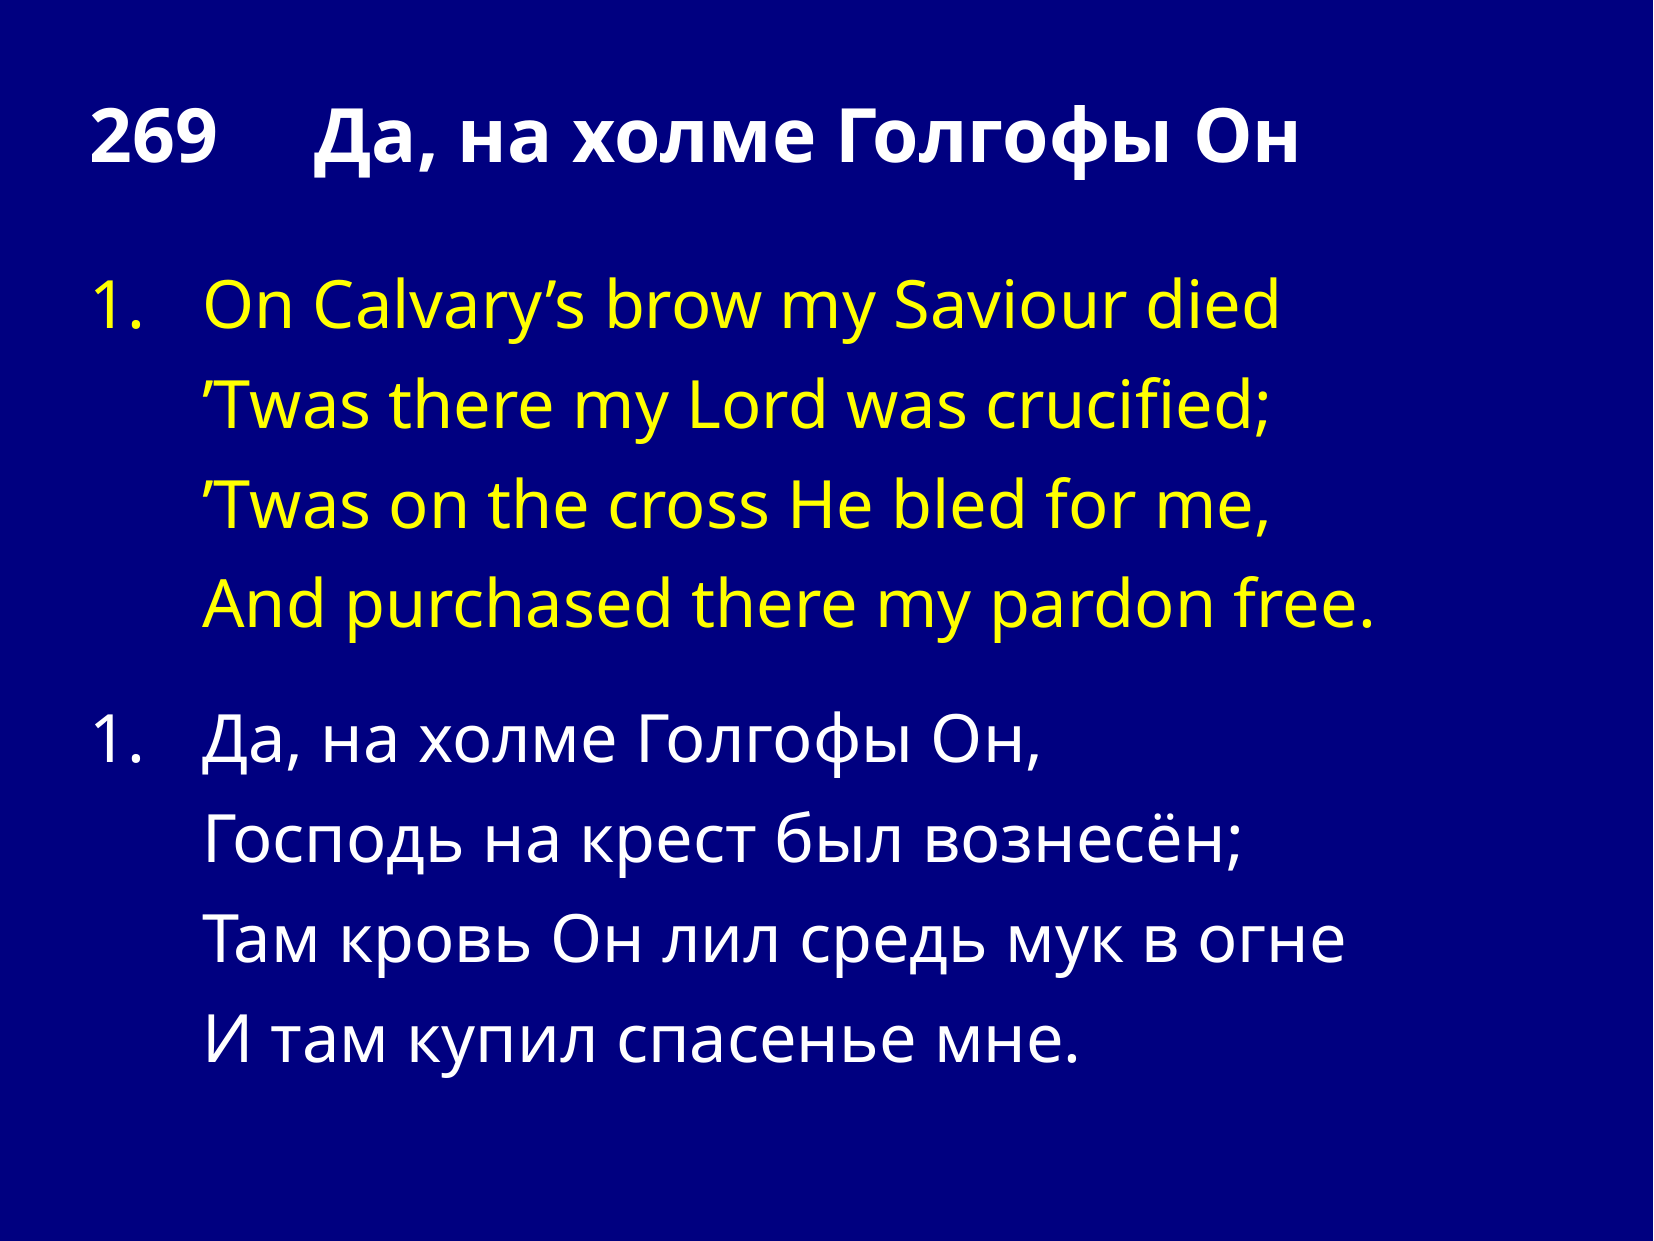

269	Да, на холме Голгофы Он
1.	On Calvary’s brow my Saviour died
	’Twas there my Lord was crucified;
	’Twas on the cross He bled for me,
	And purchased there my pardon free.
1.	Да, на холме Голгофы Он,
	Господь на крест был вознесён;
	Там кровь Он лил средь мук в огне
	И там купил спасенье мне.